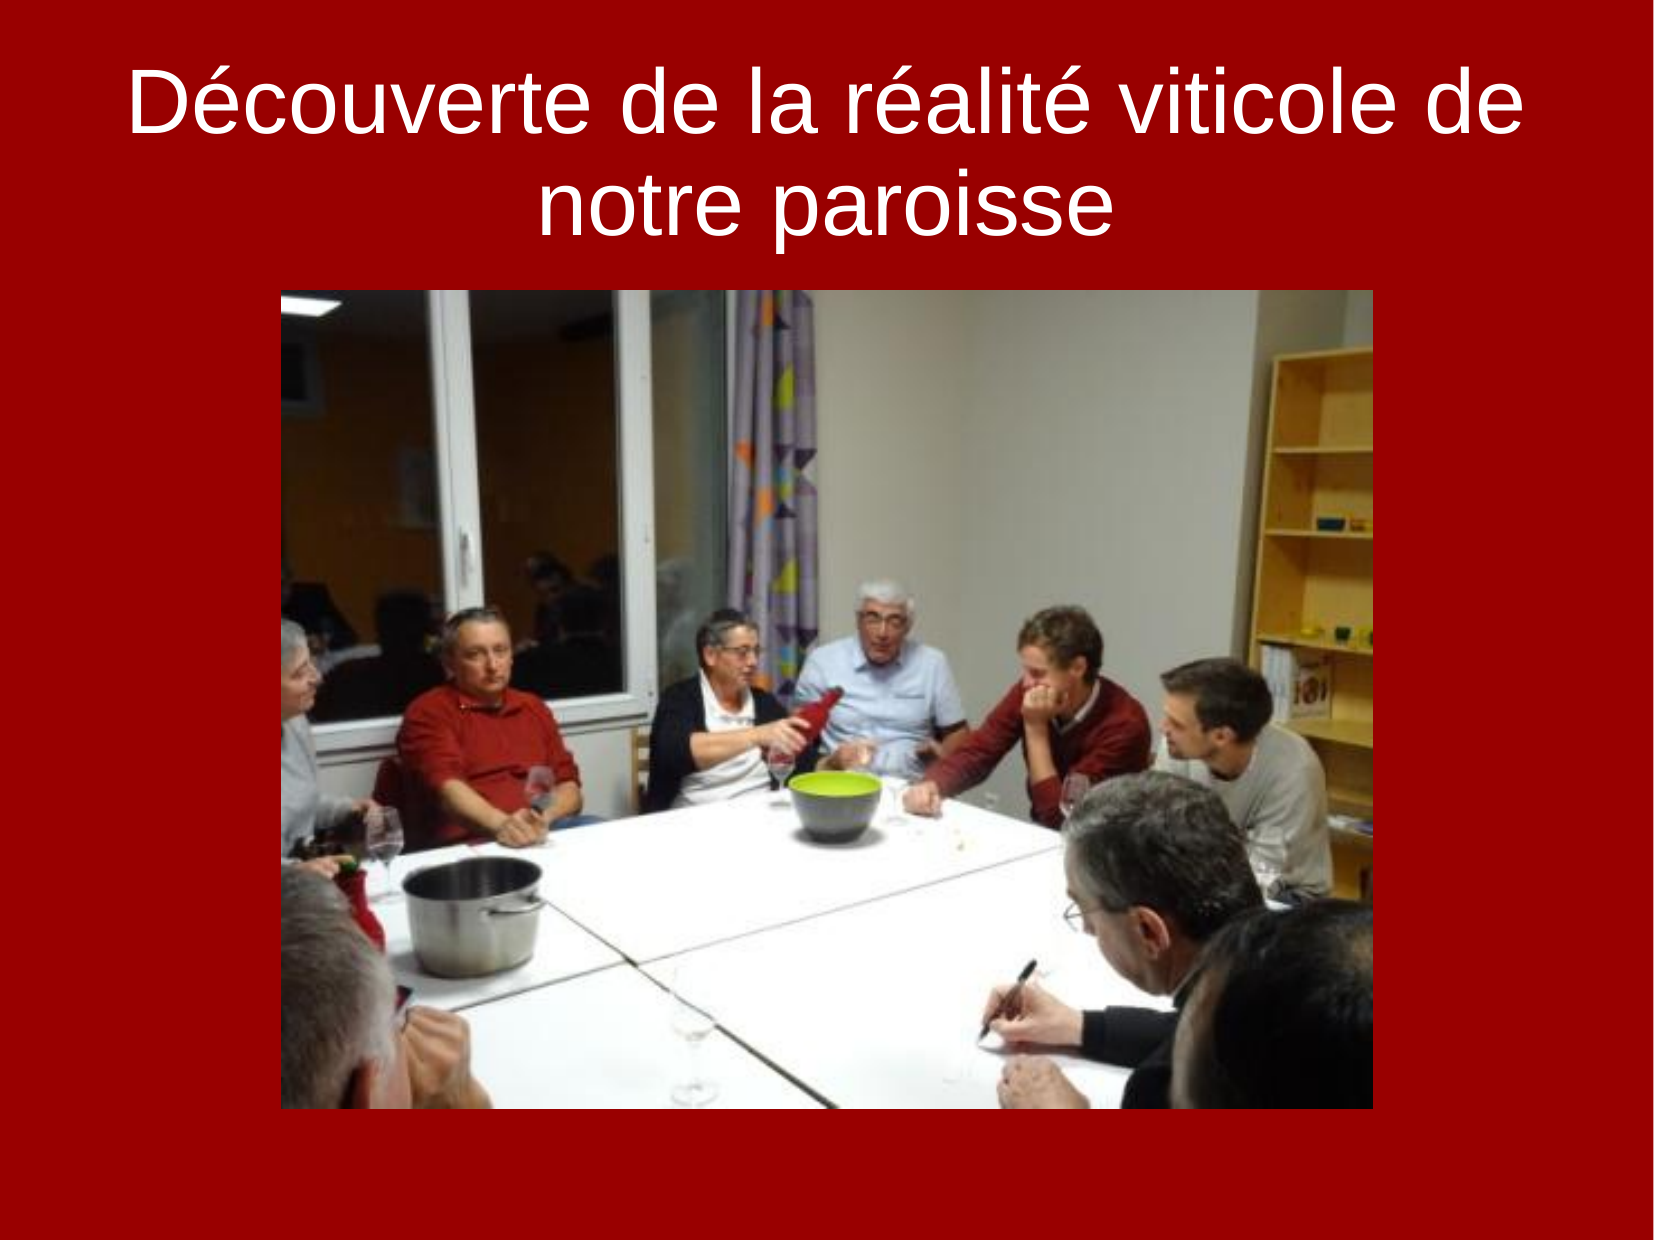

# Découverte de la réalité viticole de notre paroisse